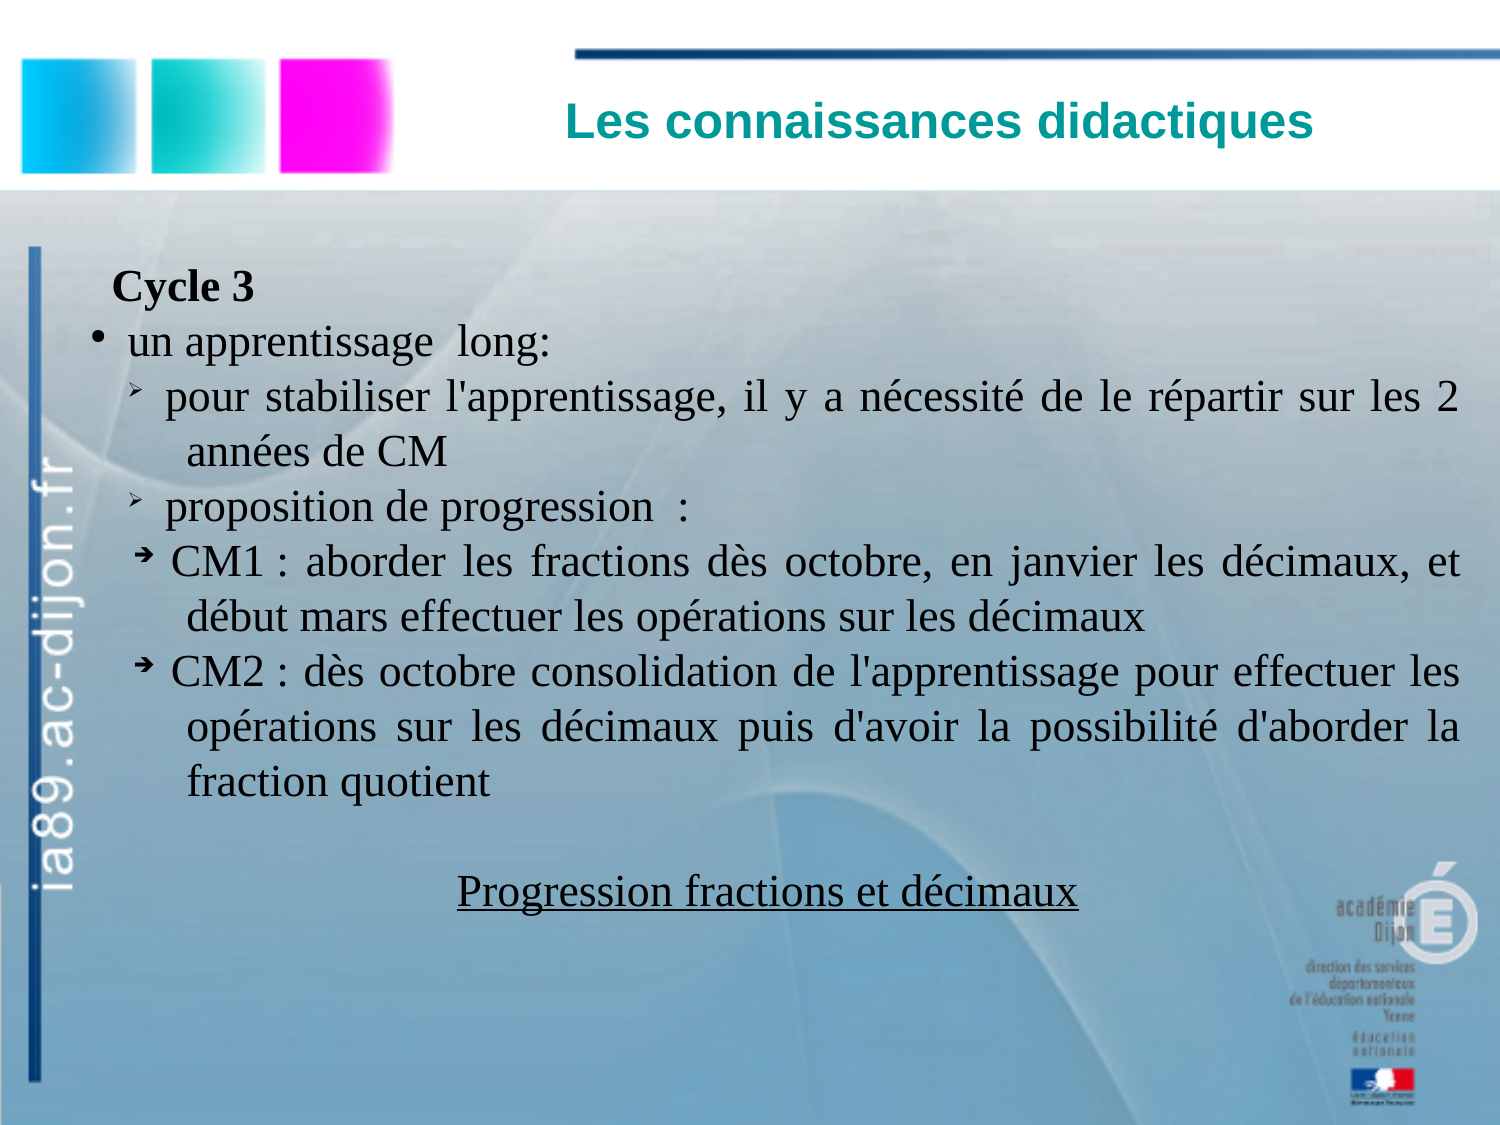

# Les connaissances didactiques
Cycle 3
un apprentissage  long:
pour stabiliser l'apprentissage, il y a nécessité de le répartir sur les 2 années de CM
proposition de progression  :
CM1 : aborder les fractions dès octobre, en janvier les décimaux, et début mars effectuer les opérations sur les décimaux
CM2 : dès octobre consolidation de l'apprentissage pour effectuer les opérations sur les décimaux puis d'avoir la possibilité d'aborder la fraction quotient
Progression fractions et décimaux